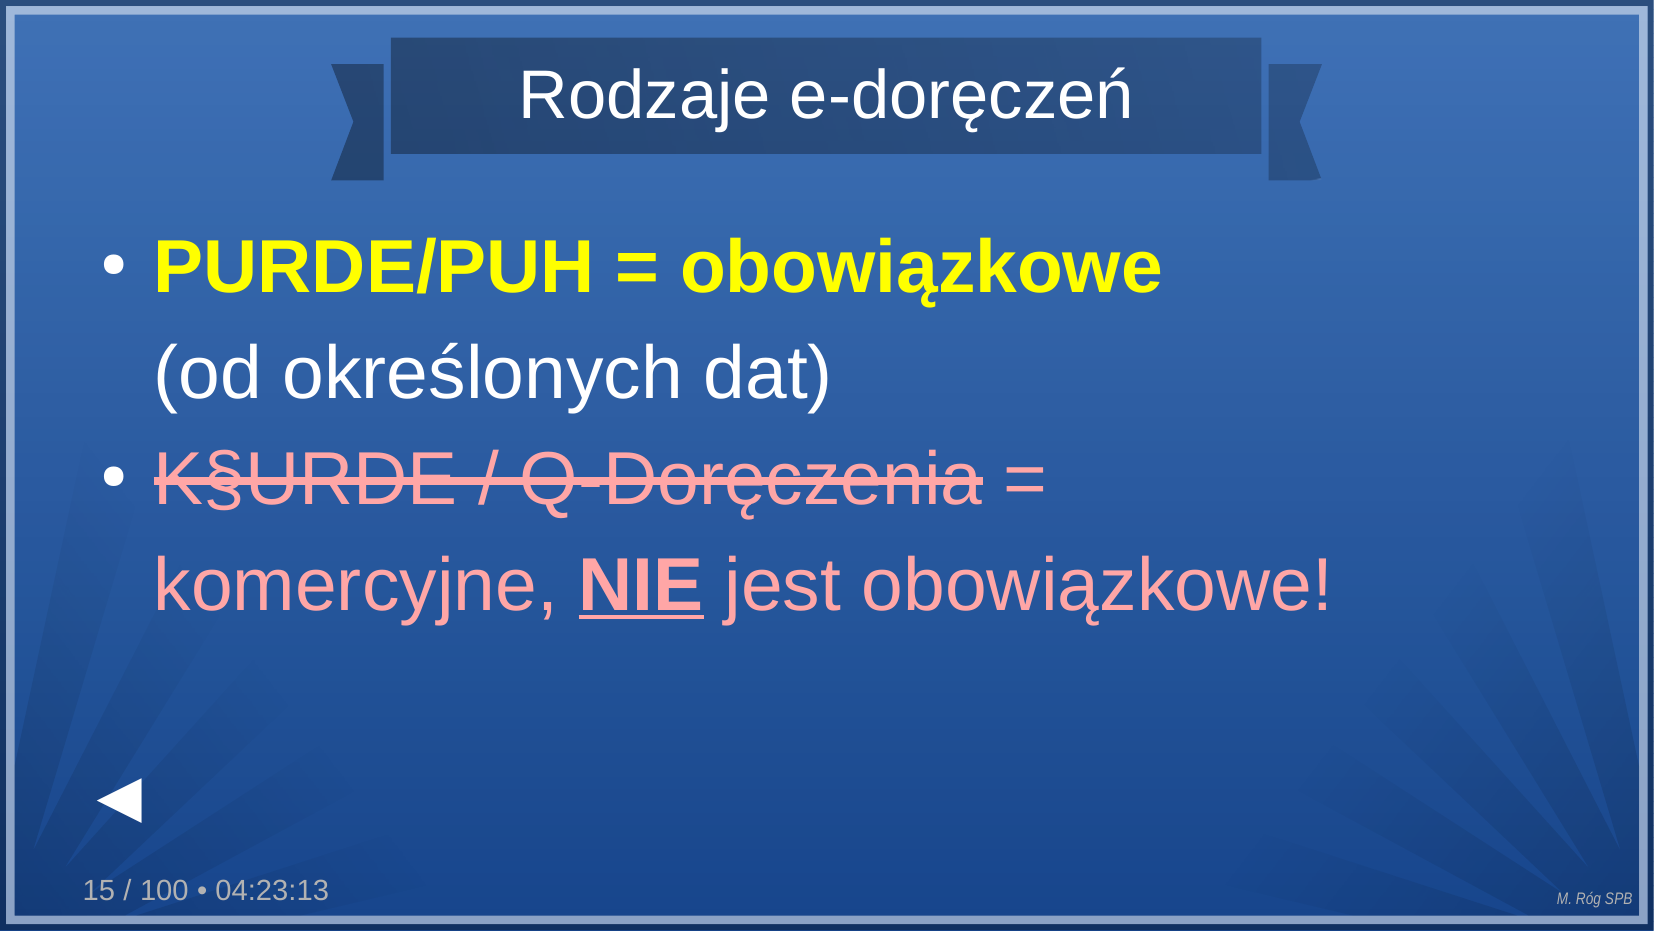

# Rodzaje e-doręczeń
PURDE/PUH = obowiązkowe
(od określonych dat)
K§URDE / Q-Doręczenia =
komercyjne, NIE jest obowiązkowe!
◄